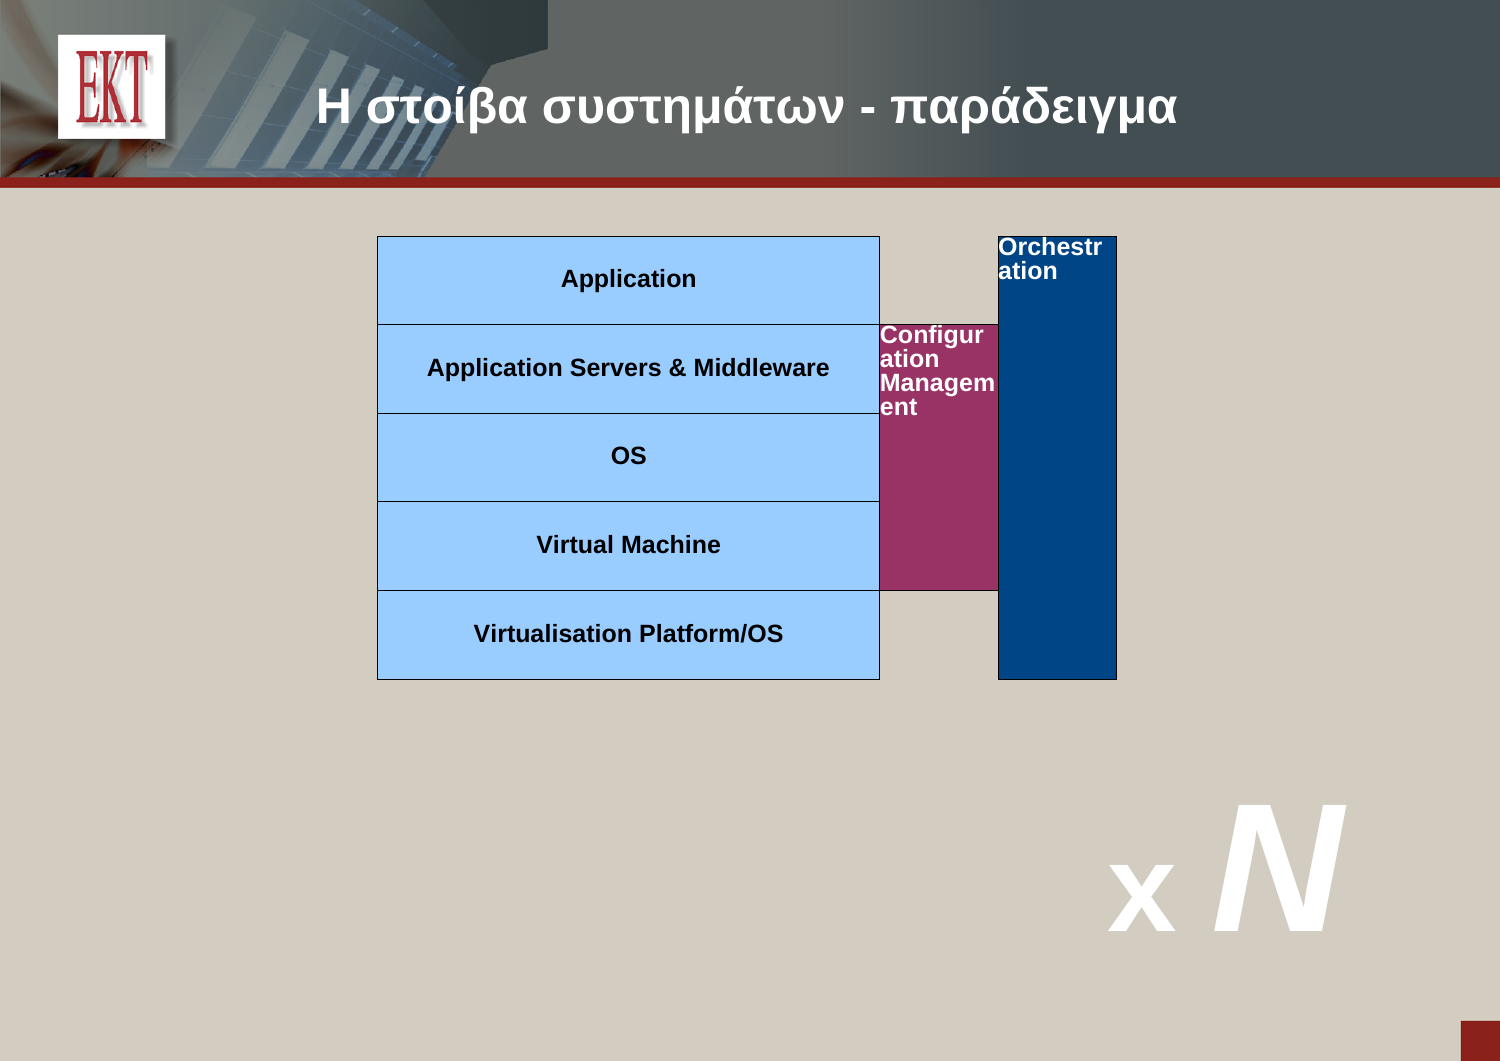

# Η στοίβα συστημάτων - παράδειγμα
Application
Orchestration
Application Servers & Middleware
Configuration Management
OS
Virtual Machine
Virtual Machine
Virtualisation Platform/OS
x N